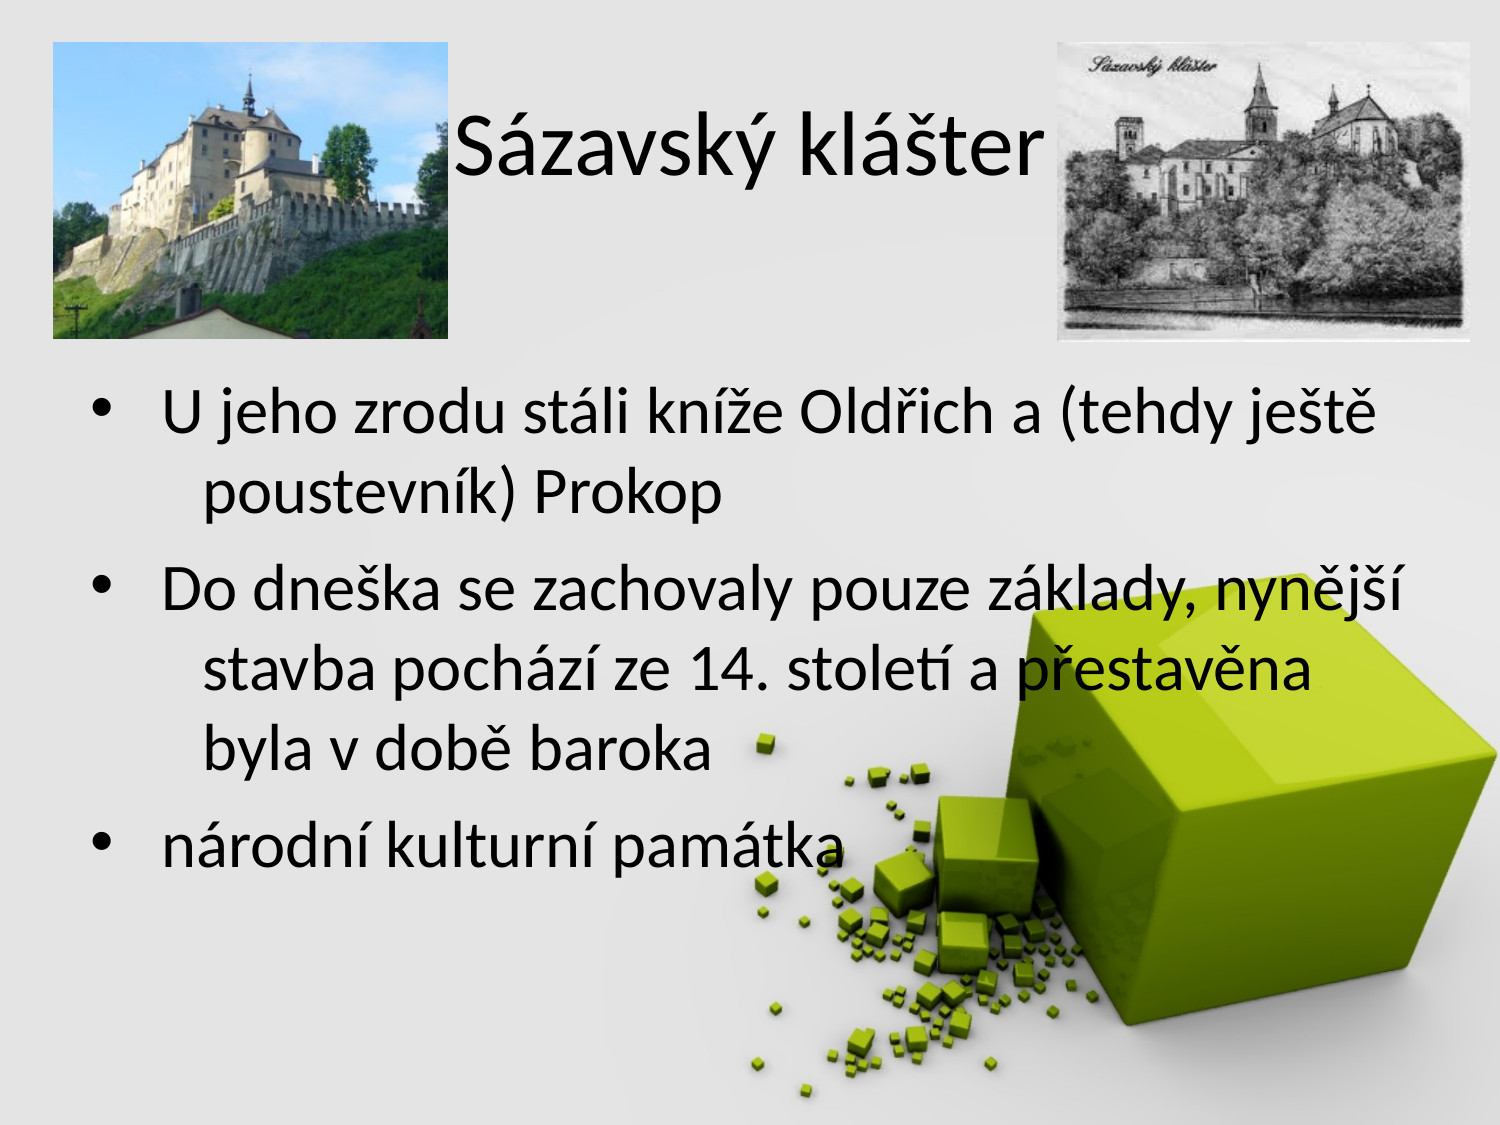

# Sázavský klášter
 U jeho zrodu stáli kníže Oldřich a (tehdy ještě poustevník) Prokop
 Do dneška se zachovaly pouze základy, nynější stavba pochází ze 14. století a přestavěna byla v době baroka
 národní kulturní památka